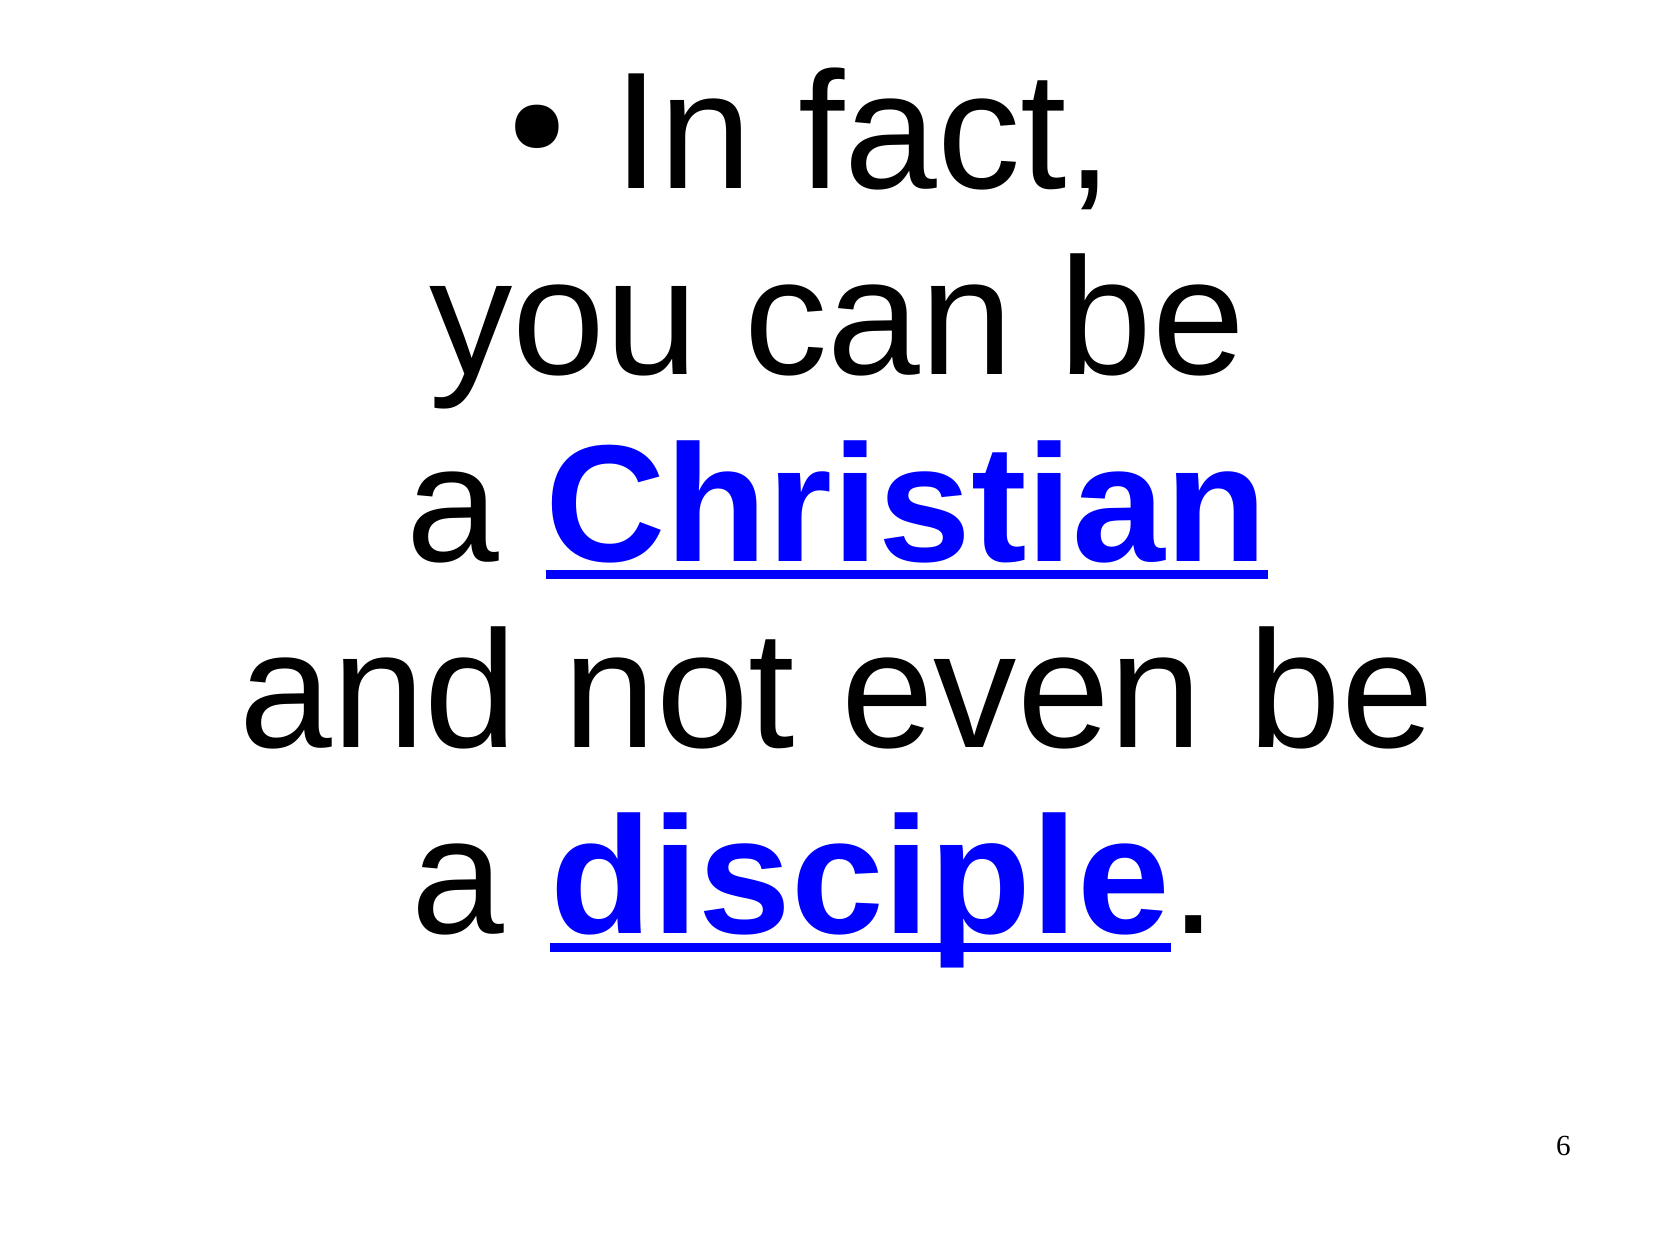

# In fact, you can be a Christian and not even be a disciple.
6